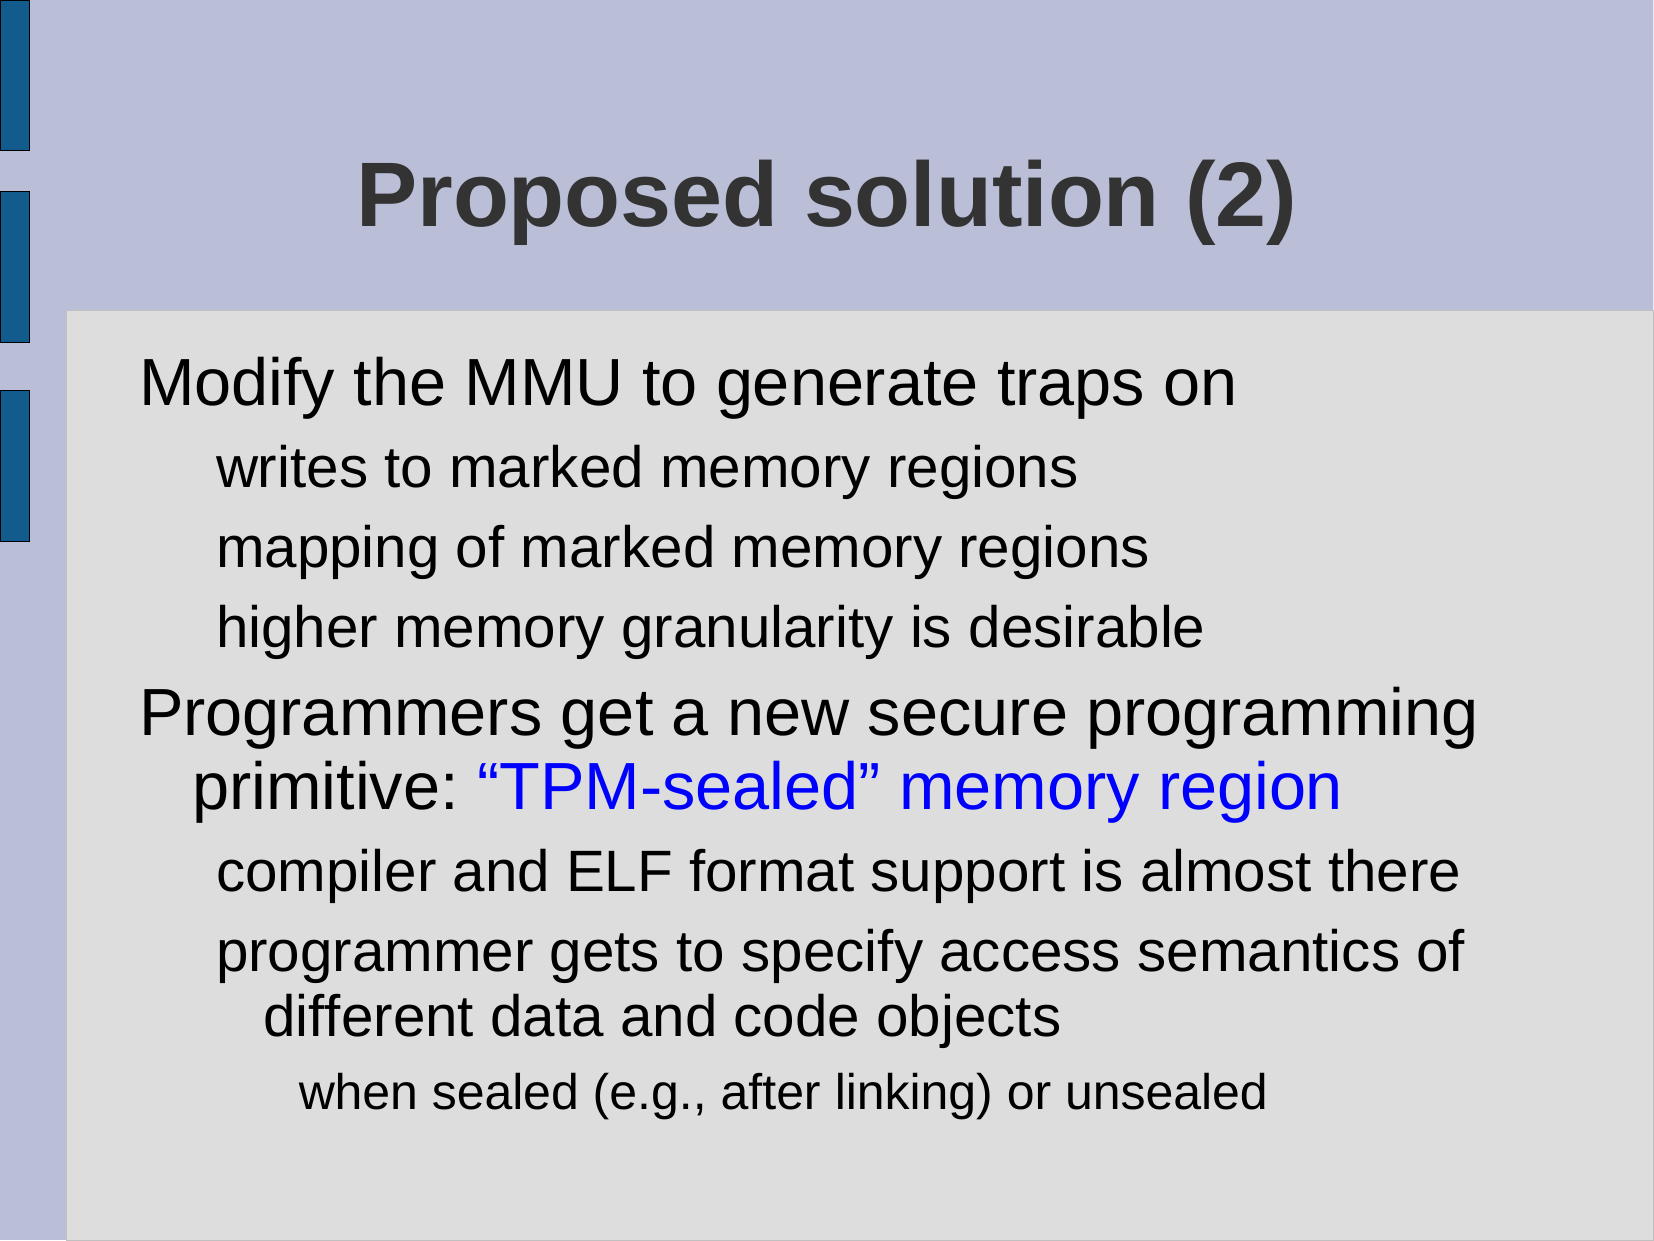

# Proposed solution (2)
Modify the MMU to generate traps on
writes to marked memory regions
mapping of marked memory regions
higher memory granularity is desirable
Programmers get a new secure programming primitive: “TPM-sealed” memory region
compiler and ELF format support is almost there
programmer gets to specify access semantics of different data and code objects
when sealed (e.g., after linking) or unsealed